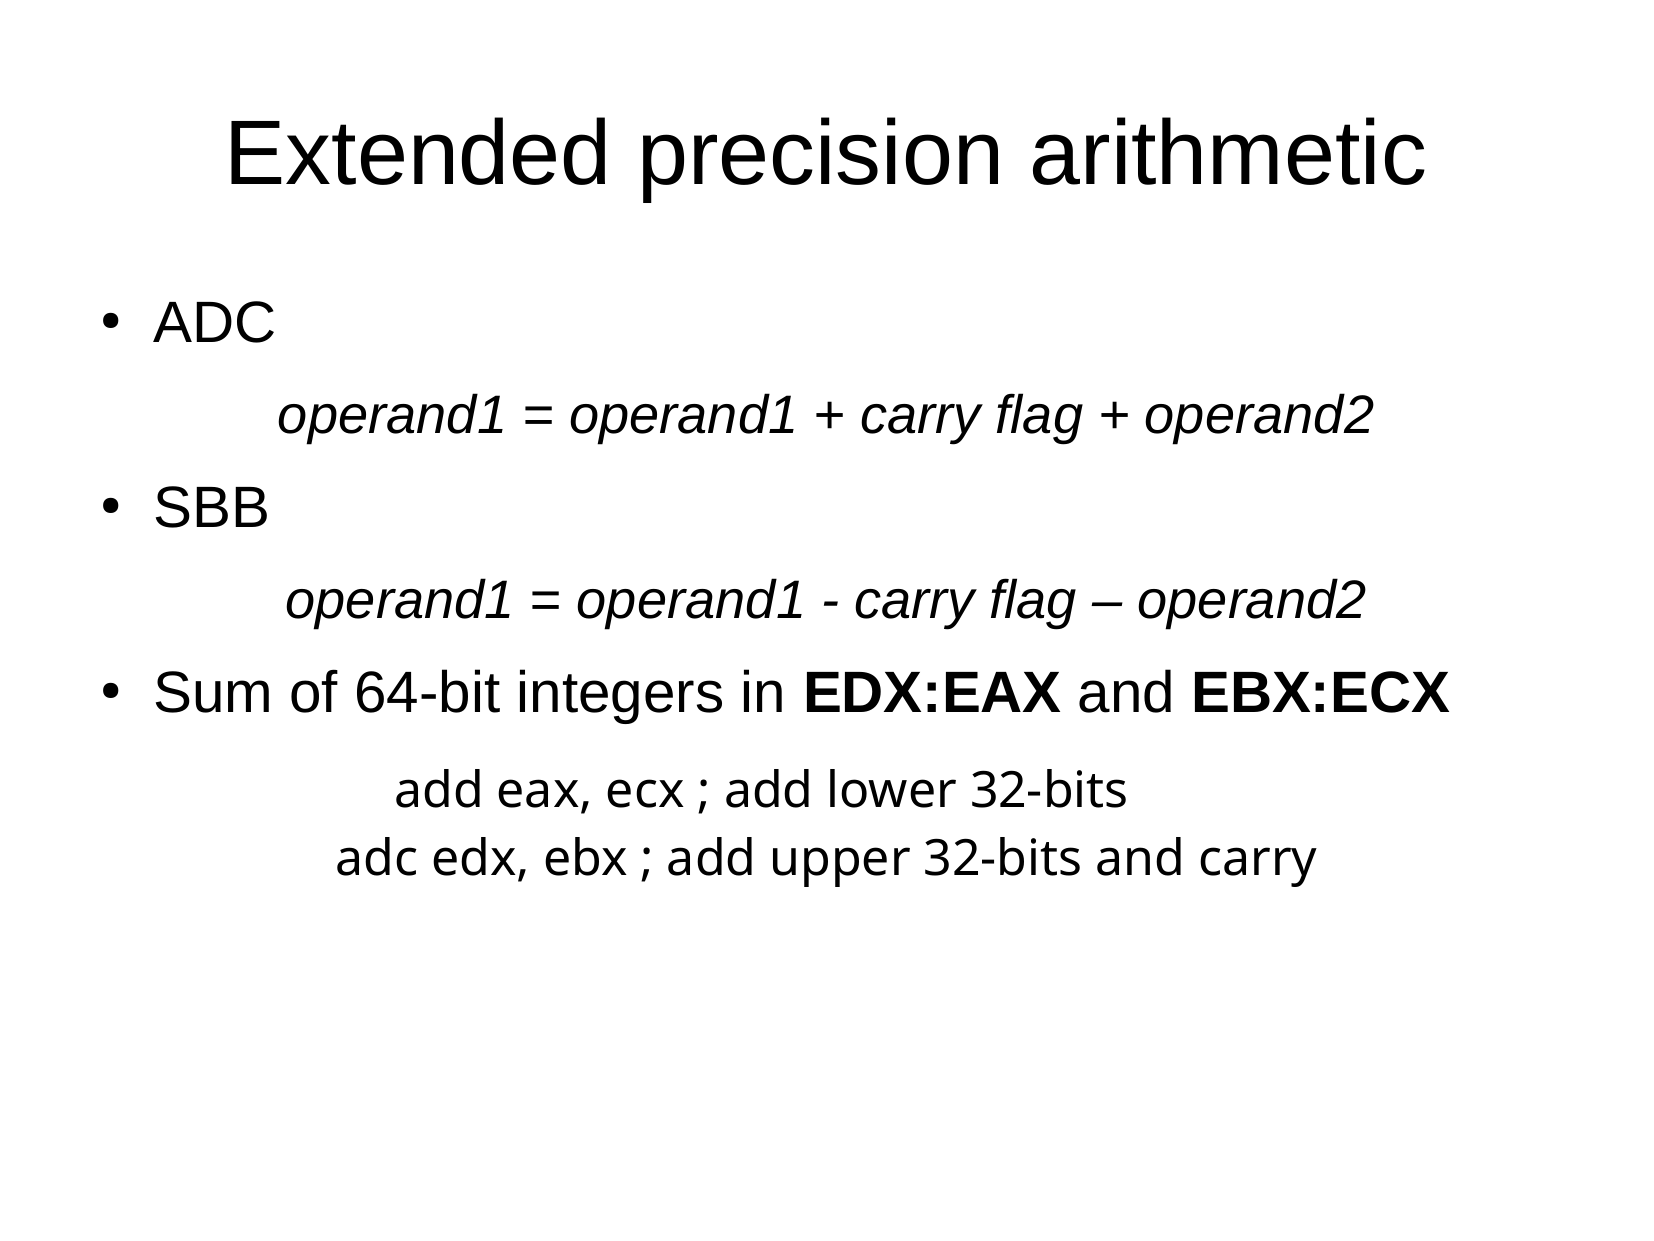

# Extended precision arithmetic
ADC
operand1 = operand1 + carry flag + operand2
SBB
operand1 = operand1 - carry flag – operand2
Sum of 64-bit integers in EDX:EAX and EBX:ECX
add eax, ecx ; add lower 32-bits
adc edx, ebx ; add upper 32-bits and carry